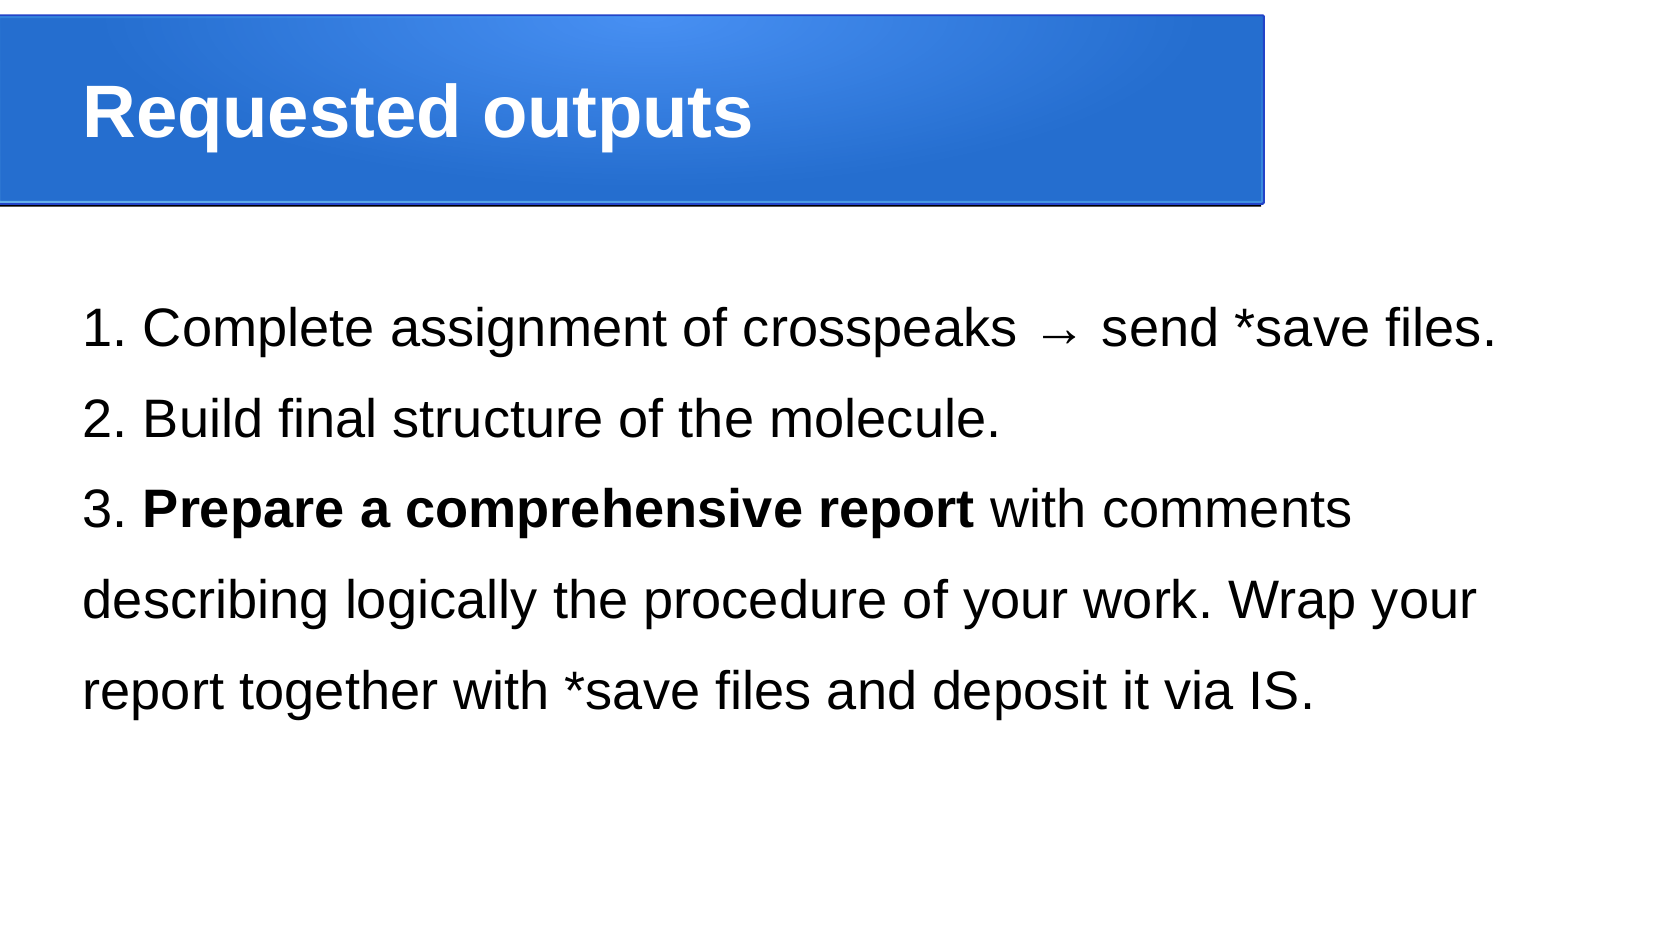

Requested outputs
# 1. Complete assignment of crosspeaks → send *save files.
2. Build final structure of the molecule.
3. Prepare a comprehensive report with comments describing logically the procedure of your work. Wrap your report together with *save files and deposit it via IS.